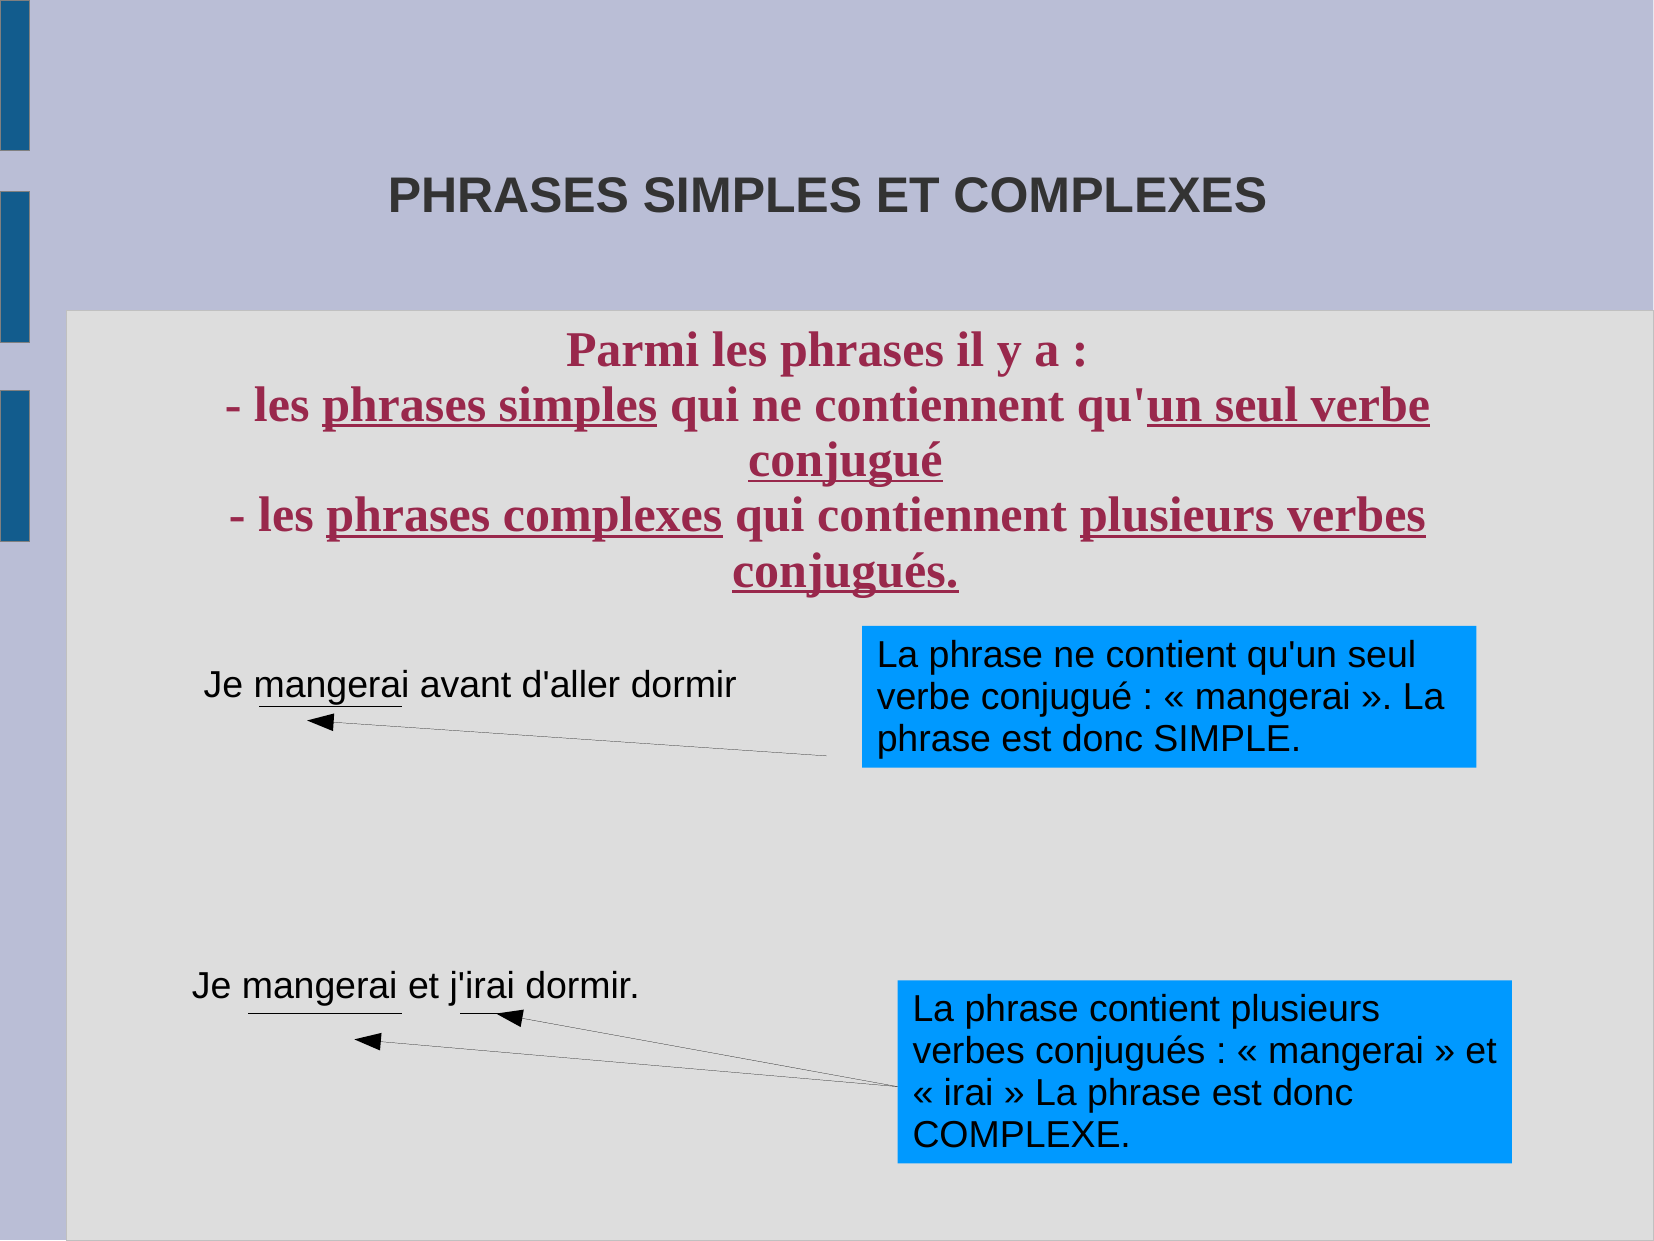

# PHRASES SIMPLES ET COMPLEXES
Parmi les phrases il y a :
- les phrases simples qui ne contiennent qu'un seul verbe conjugué
- les phrases complexes qui contiennent plusieurs verbes conjugués.
La phrase ne contient qu'un seul verbe conjugué : « mangerai ». La phrase est donc SIMPLE.
Je mangerai avant d'aller dormir
Je mangerai et j'irai dormir.
La phrase contient plusieurs verbes conjugués : « mangerai » et « irai » La phrase est donc COMPLEXE.